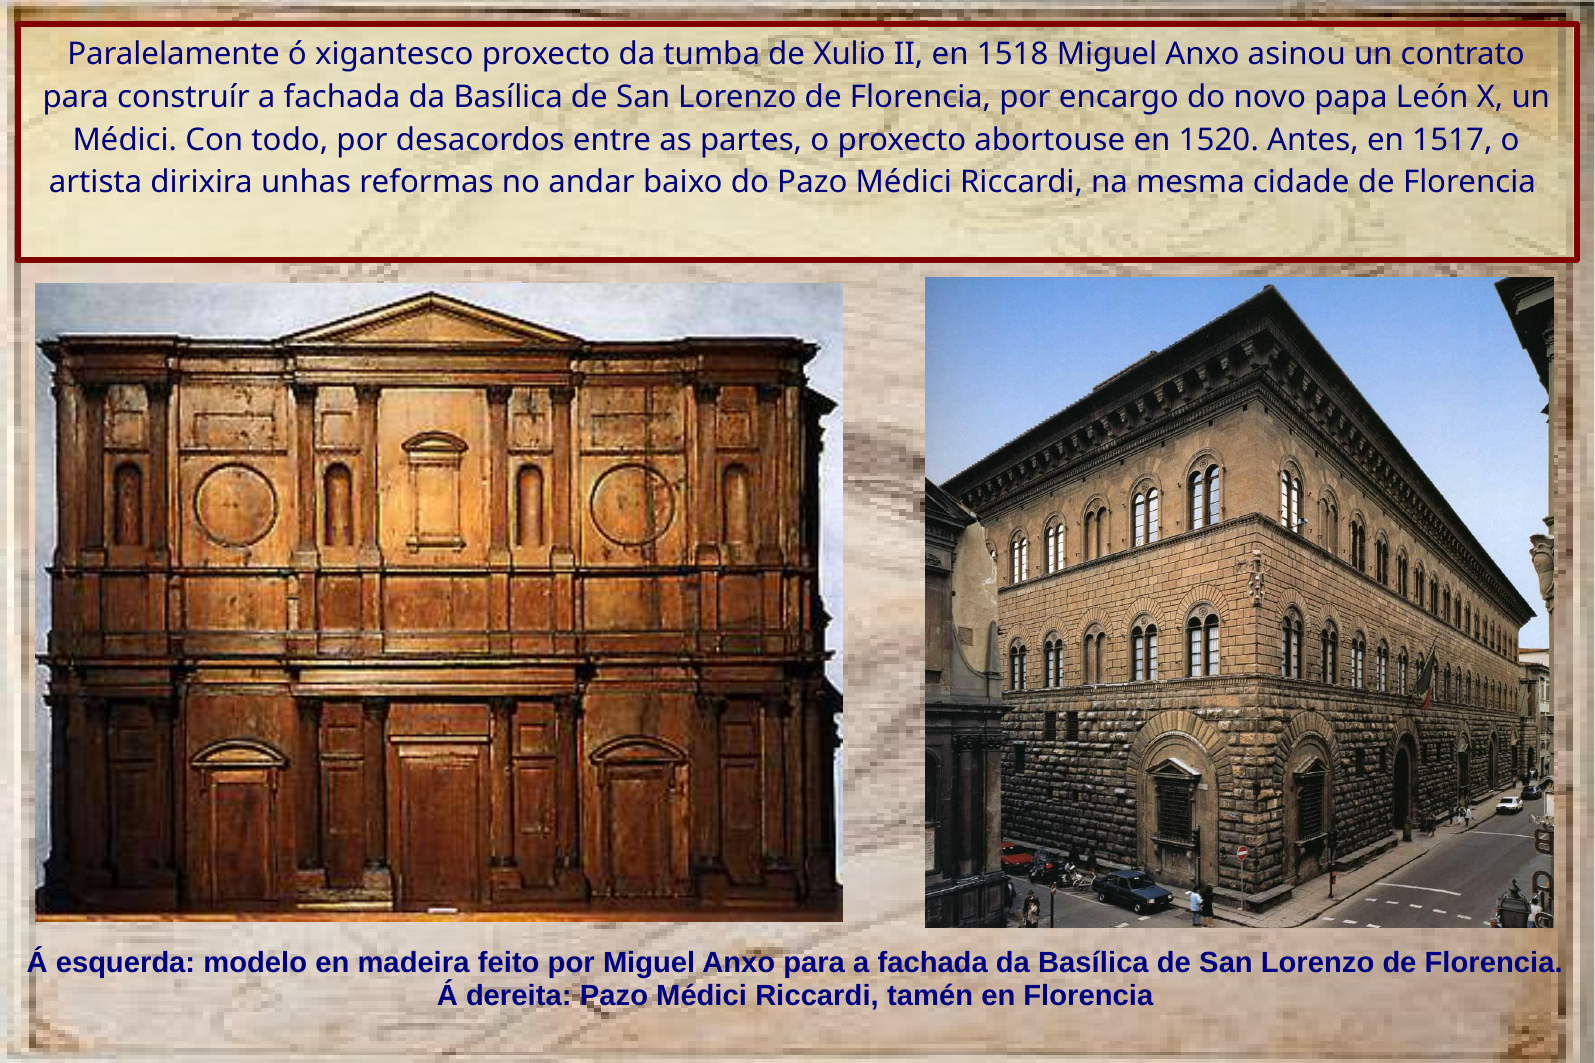

Paralelamente ó xigantesco proxecto da tumba de Xulio II, en 1518 Miguel Anxo asinou un contrato para construír a fachada da Basílica de San Lorenzo de Florencia, por encargo do novo papa León X, un Médici. Con todo, por desacordos entre as partes, o proxecto abortouse en 1520. Antes, en 1517, o artista dirixira unhas reformas no andar baixo do Pazo Médici Riccardi, na mesma cidade de Florencia
Á esquerda: modelo en madeira feito por Miguel Anxo para a fachada da Basílica de San Lorenzo de Florencia.
Á dereita: Pazo Médici Riccardi, tamén en Florencia